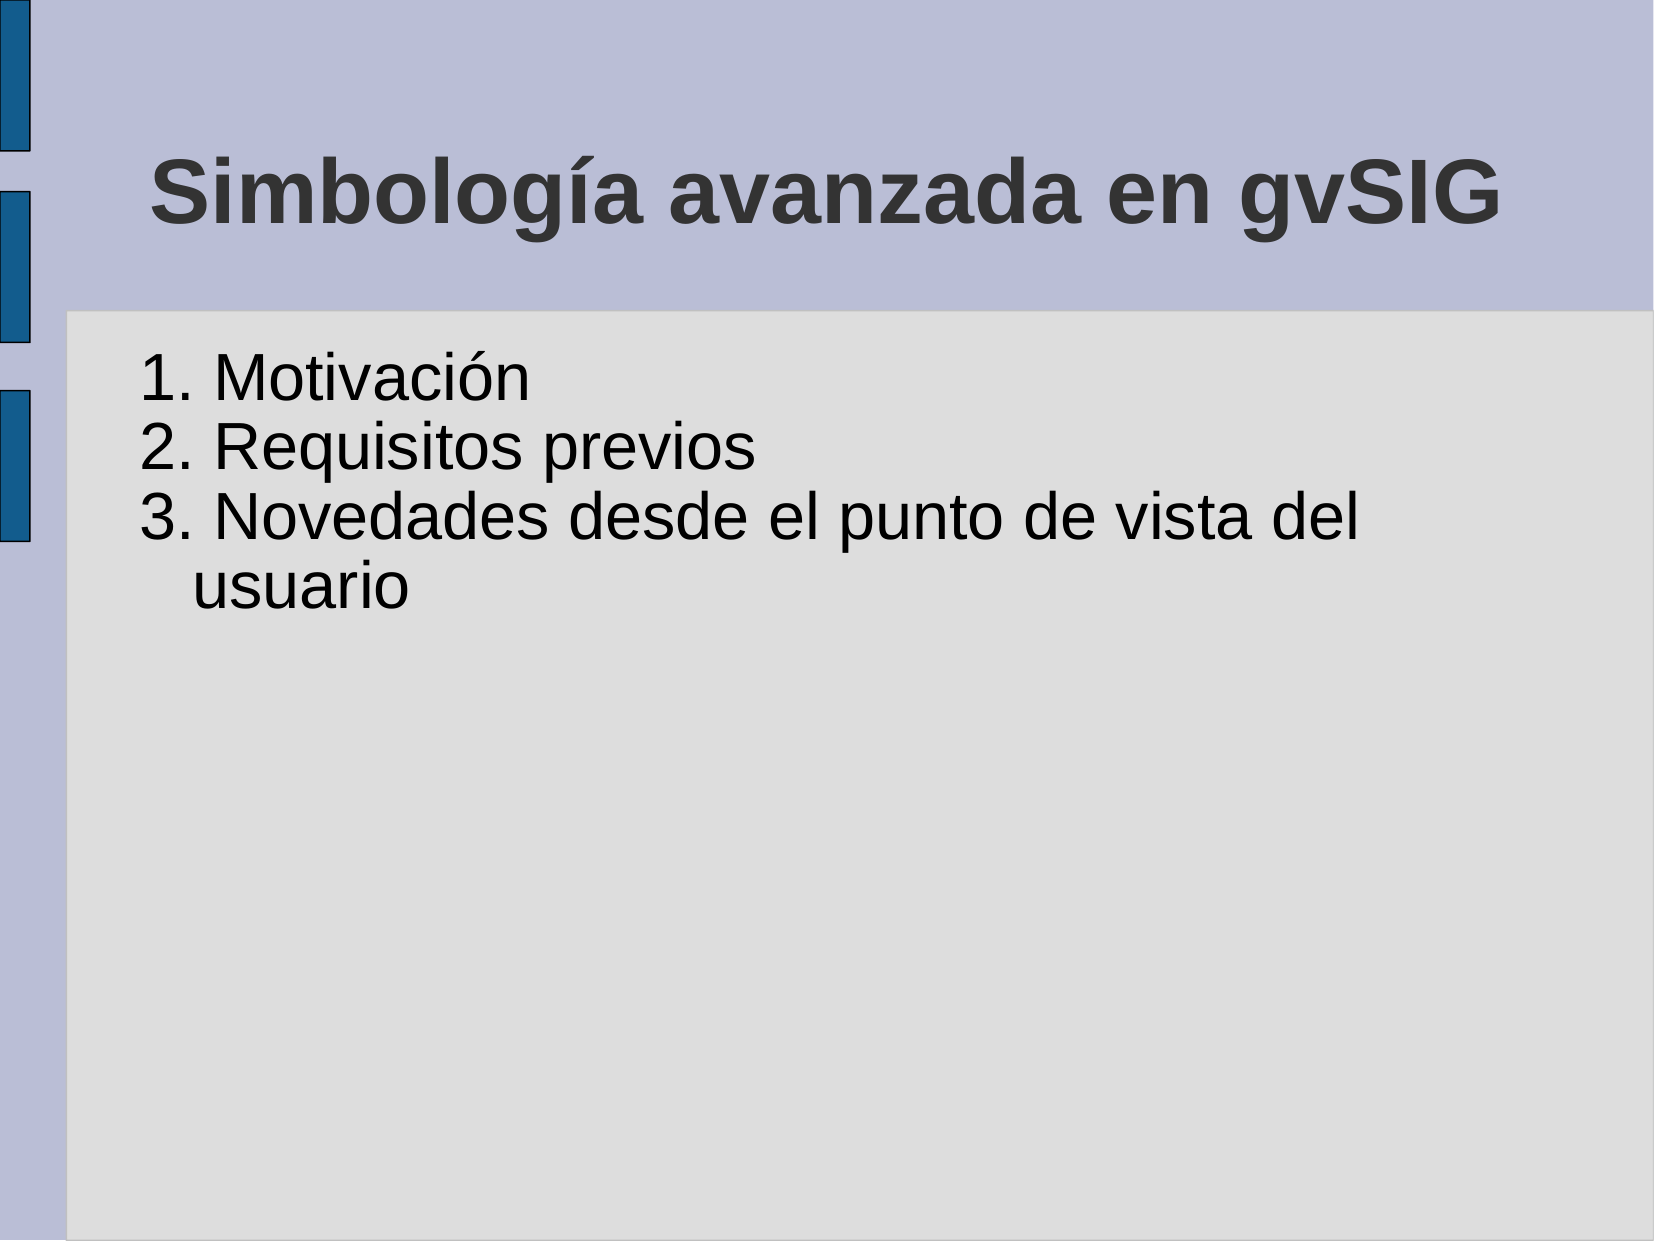

# Simbología avanzada en gvSIG
1. Motivación
2. Requisitos previos
3. Novedades desde el punto de vista del usuario